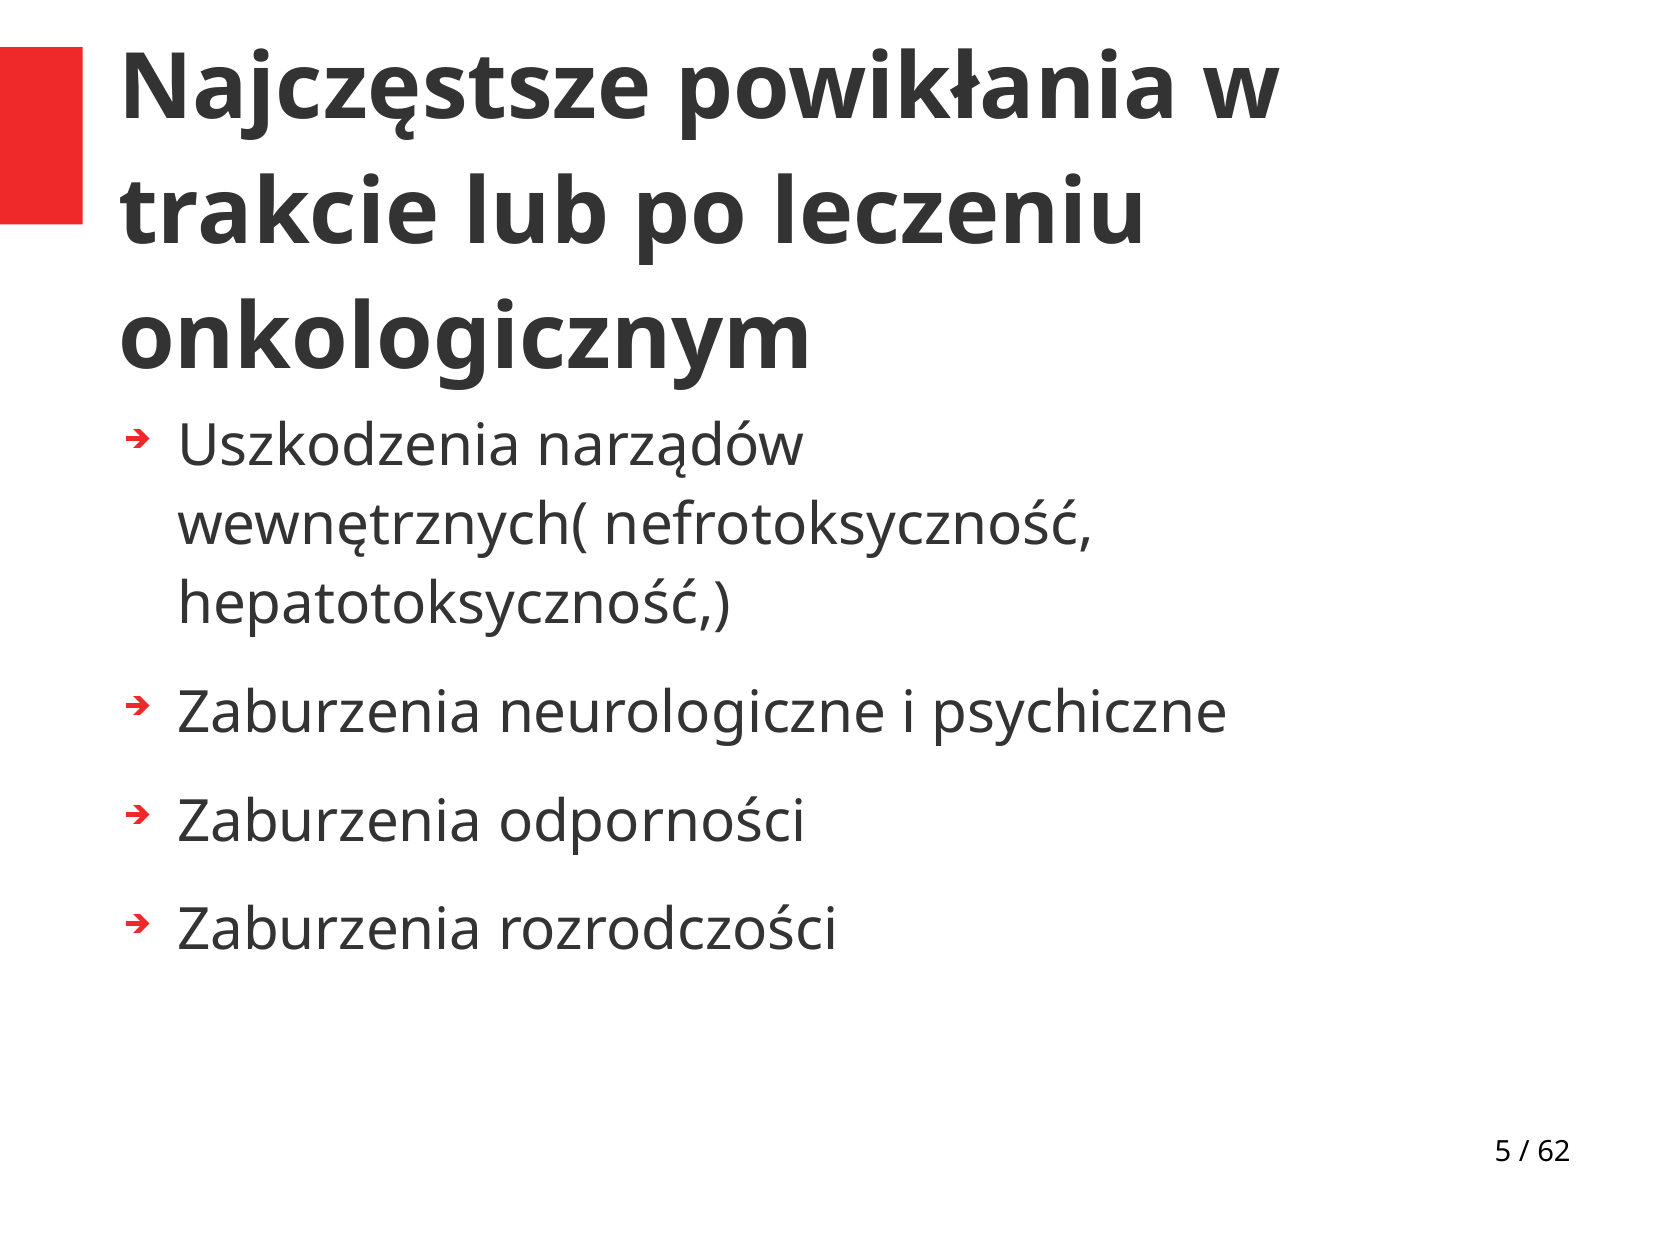

# Najczęstsze powikłania w trakcie lub po leczeniu onkologicznym
Uszkodzenia narządów wewnętrznych( nefrotoksyczność, hepatotoksyczność,)
Zaburzenia neurologiczne i psychiczne
Zaburzenia odporności
Zaburzenia rozrodczości
5